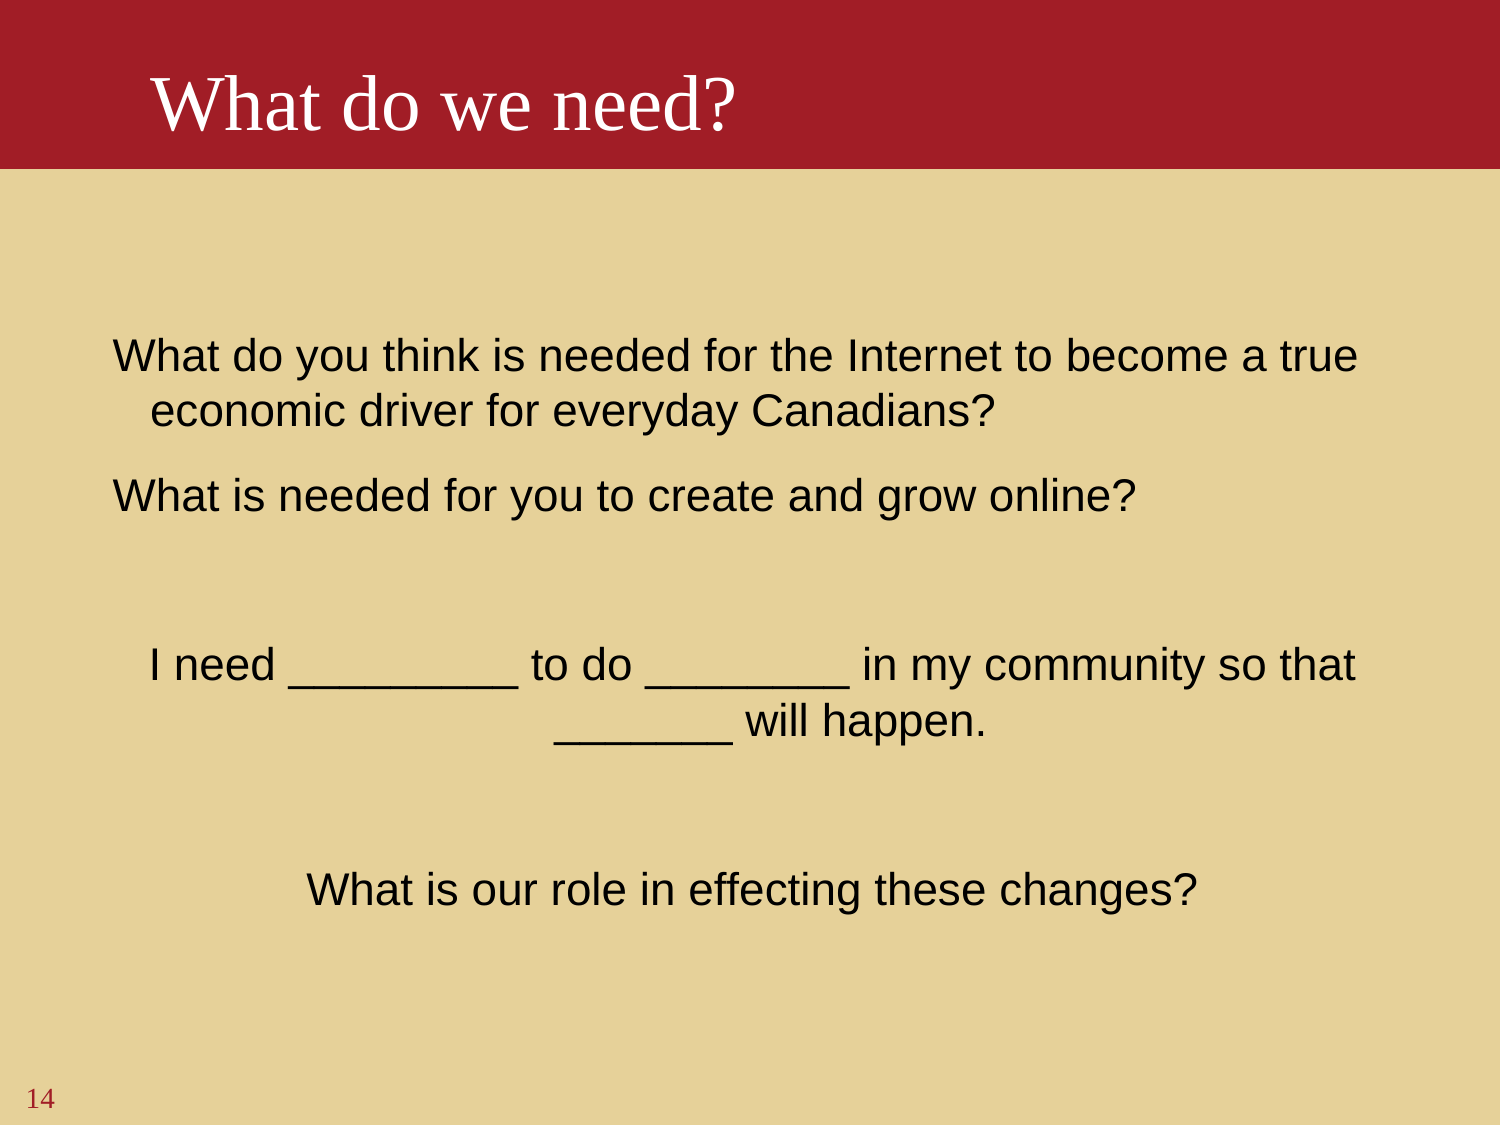

# What do we need?
What do you think is needed for the Internet to become a true economic driver for everyday Canadians?
What is needed for you to create and grow online?
I need _________ to do ________ in my community so that _______ will happen.
What is our role in effecting these changes?